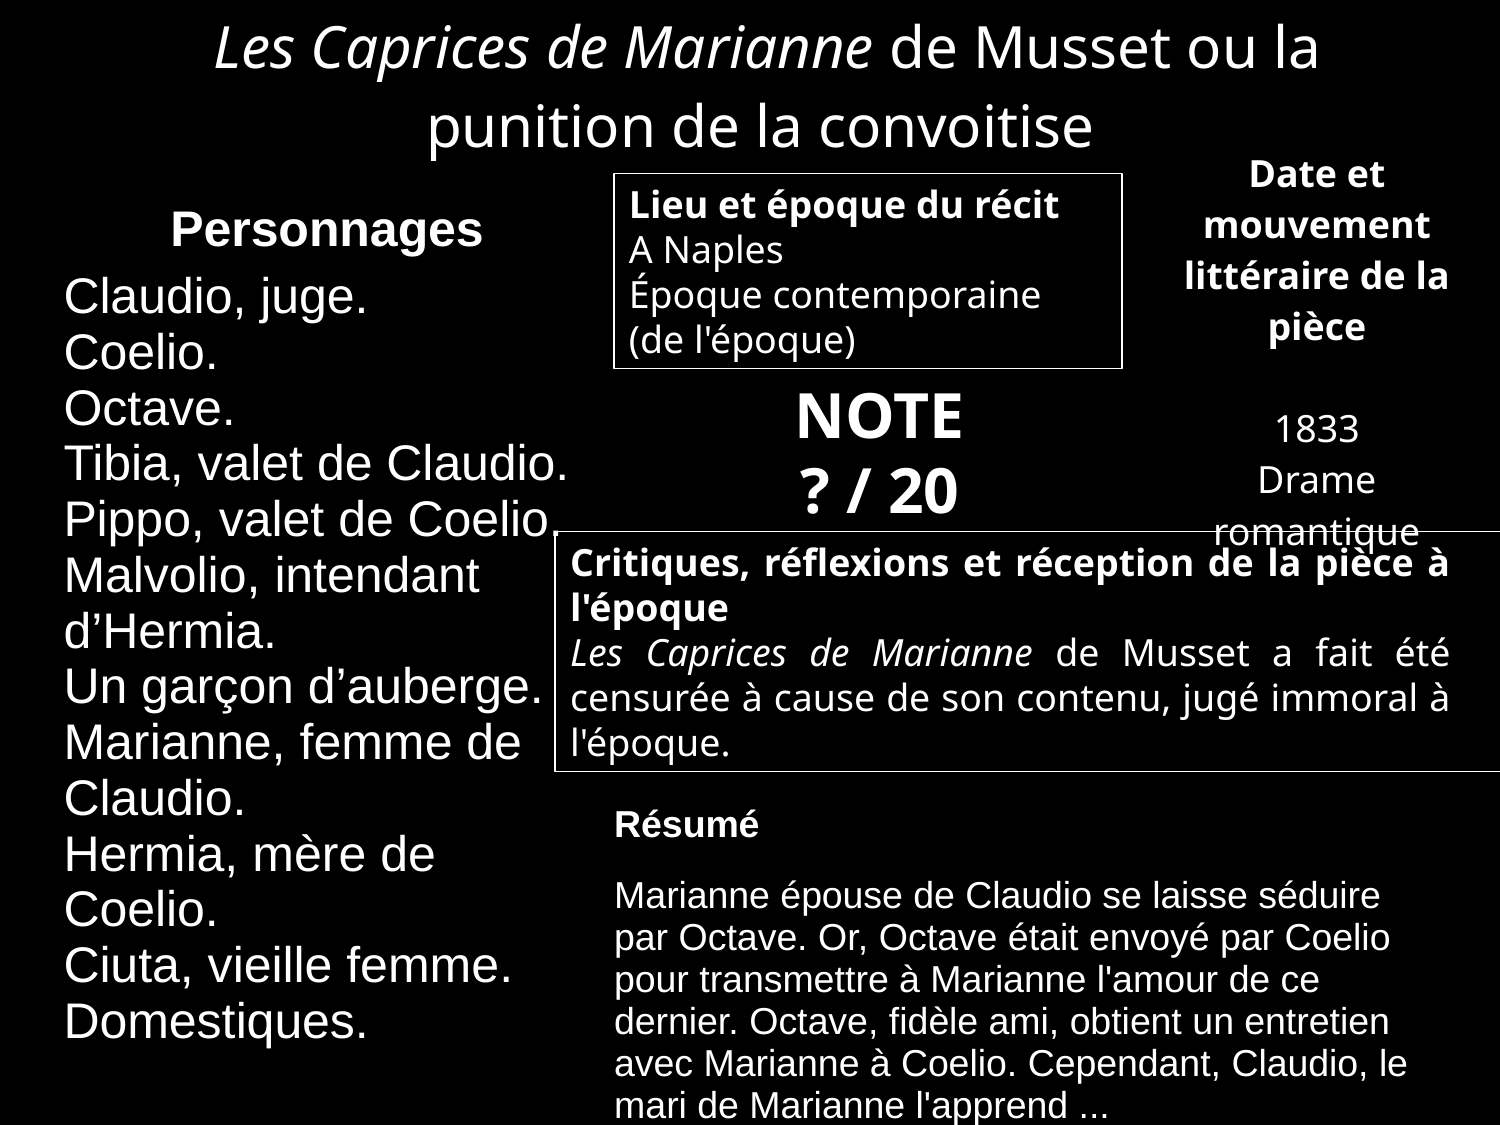

# Les Caprices de Marianne de Musset ou la punition de la convoitise
Date et mouvement littéraire de la pièce
1833
Drame romantique
Lieu et époque du récit
A Naples
Époque contemporaine (de l'époque)
Personnages
Claudio, juge.
Coelio.
Octave.
Tibia, valet de Claudio.
Pippo, valet de Coelio.
Malvolio, intendant d’Hermia.
Un garçon d’auberge.
Marianne, femme de Claudio.
Hermia, mère de Coelio.
Ciuta, vieille femme.
Domestiques.
NOTE
? / 20
Critiques, réflexions et réception de la pièce à l'époque
Les Caprices de Marianne de Musset a fait été censurée à cause de son contenu, jugé immoral à l'époque.
Résumé
Marianne épouse de Claudio se laisse séduire par Octave. Or, Octave était envoyé par Coelio pour transmettre à Marianne l'amour de ce dernier. Octave, fidèle ami, obtient un entretien avec Marianne à Coelio. Cependant, Claudio, le mari de Marianne l'apprend ...